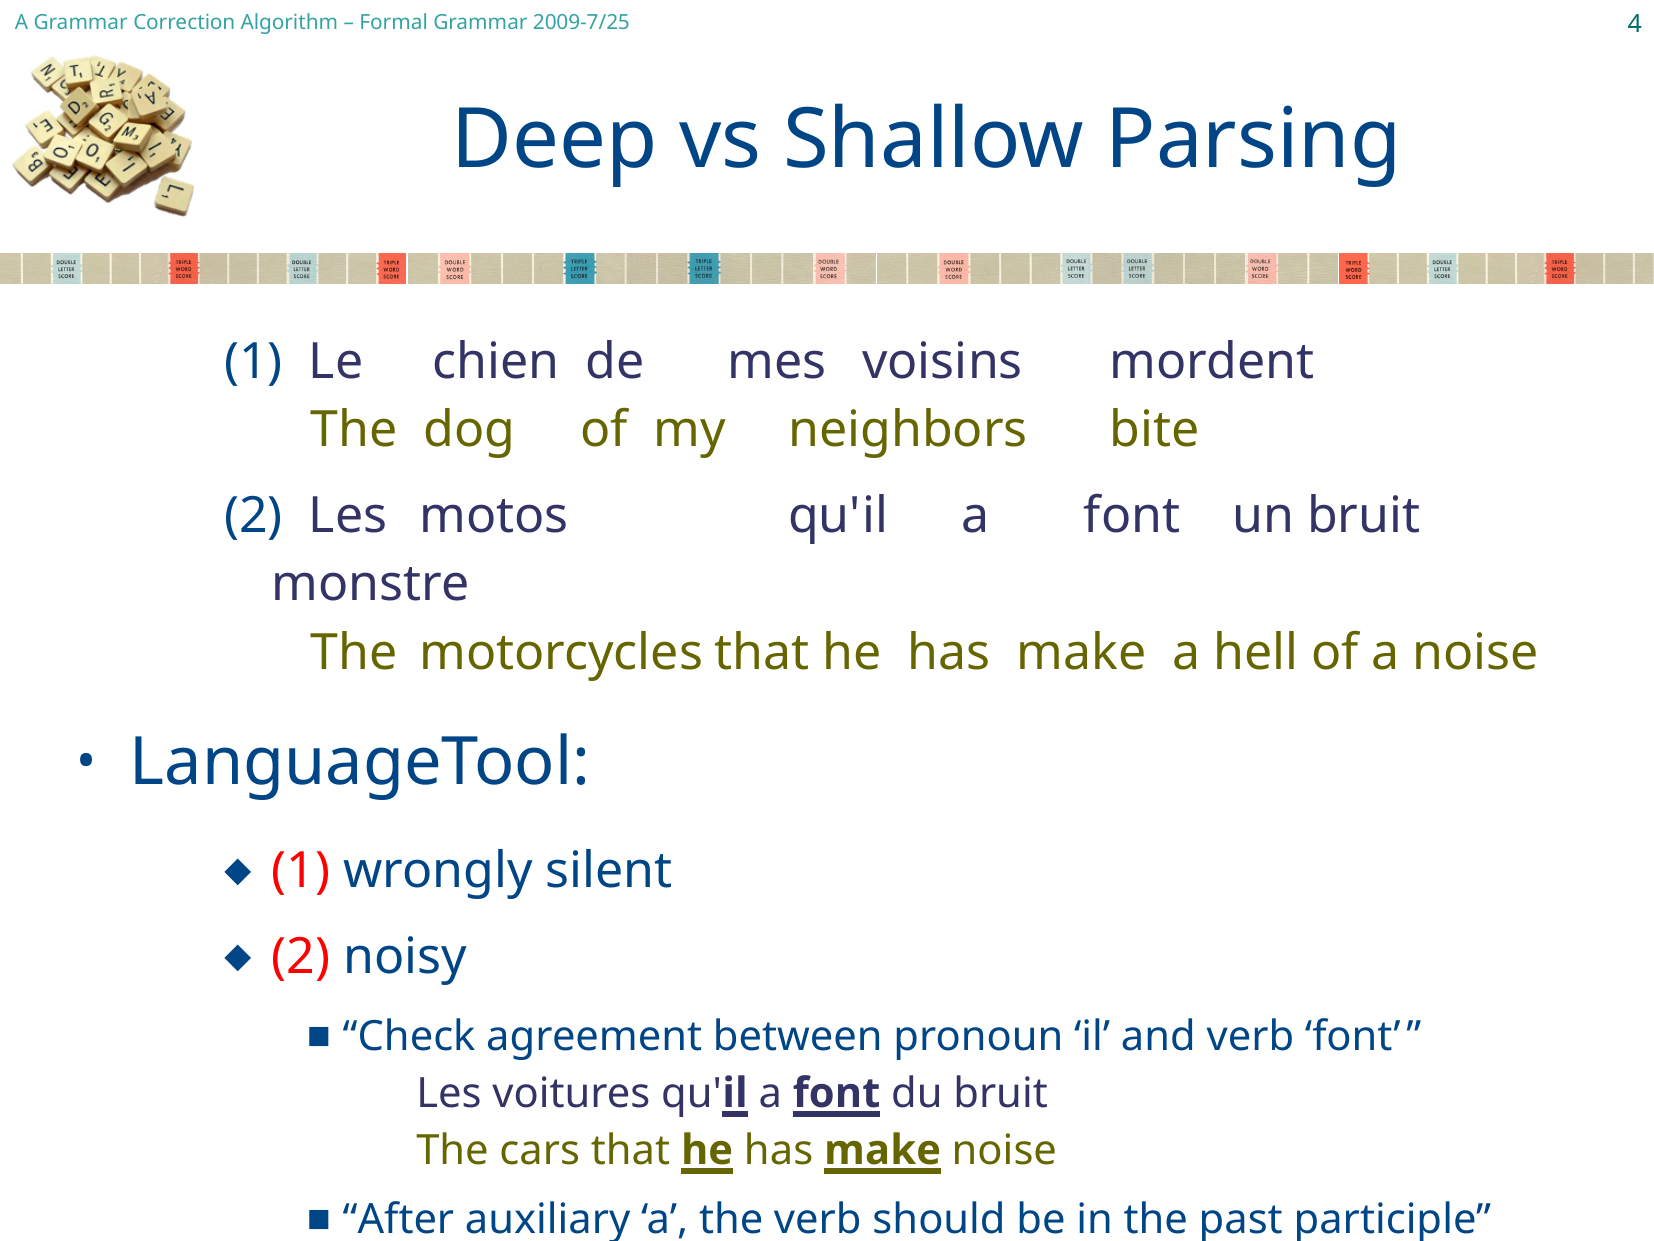

4
# Deep vs Shallow Parsing
 Le	 chien de	 mes	voisins	 mordent
 The dog of	 my	neighbors	 bite
 Les	motos			qu'	il	 a		font un bruit monstre
 The	motorcycles	that he has make a hell of a noise
LanguageTool:
(1) wrongly silent
(2) noisy
“Check agreement between pronoun ‘il’ and verb ‘font’ ”
	Les voitures qu'il a font du bruit
	The cars that he has make noise
“After auxiliary ‘a’, the verb should be in the past participle”
	Les voitures qu'il a font du bruit
	The cars that he has make noise